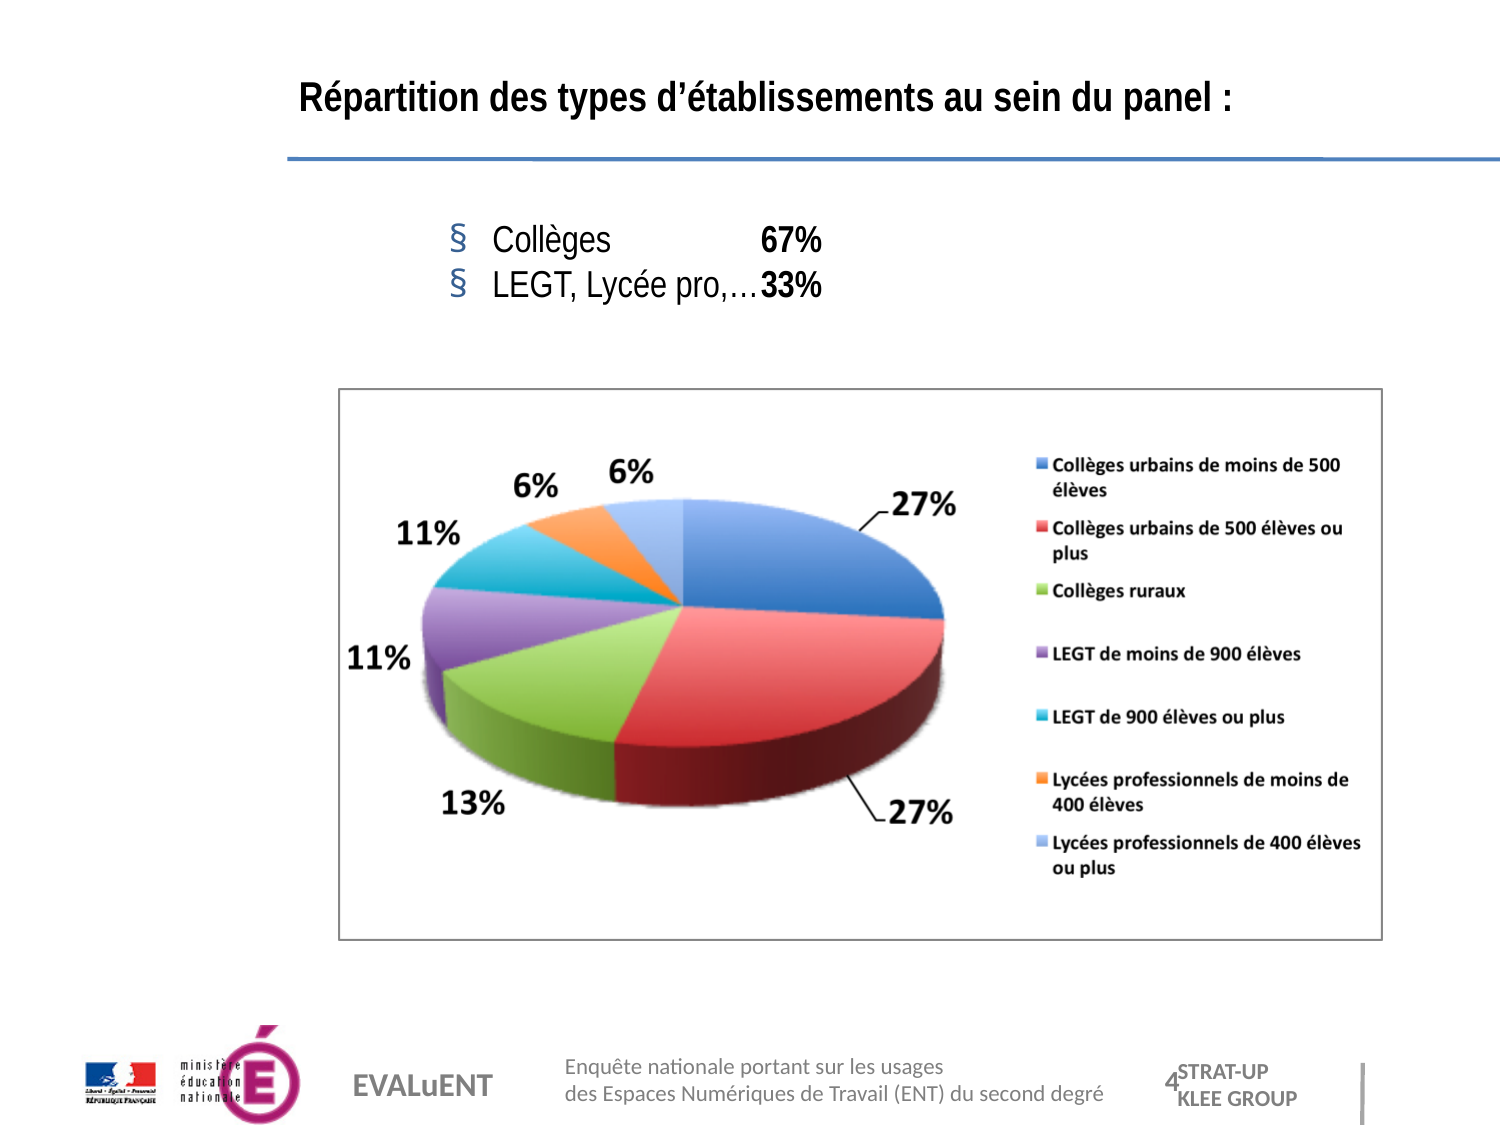

Répartition des types d’établissements au sein du panel :
Collèges 		67%
LEGT, Lycée pro,…	33%